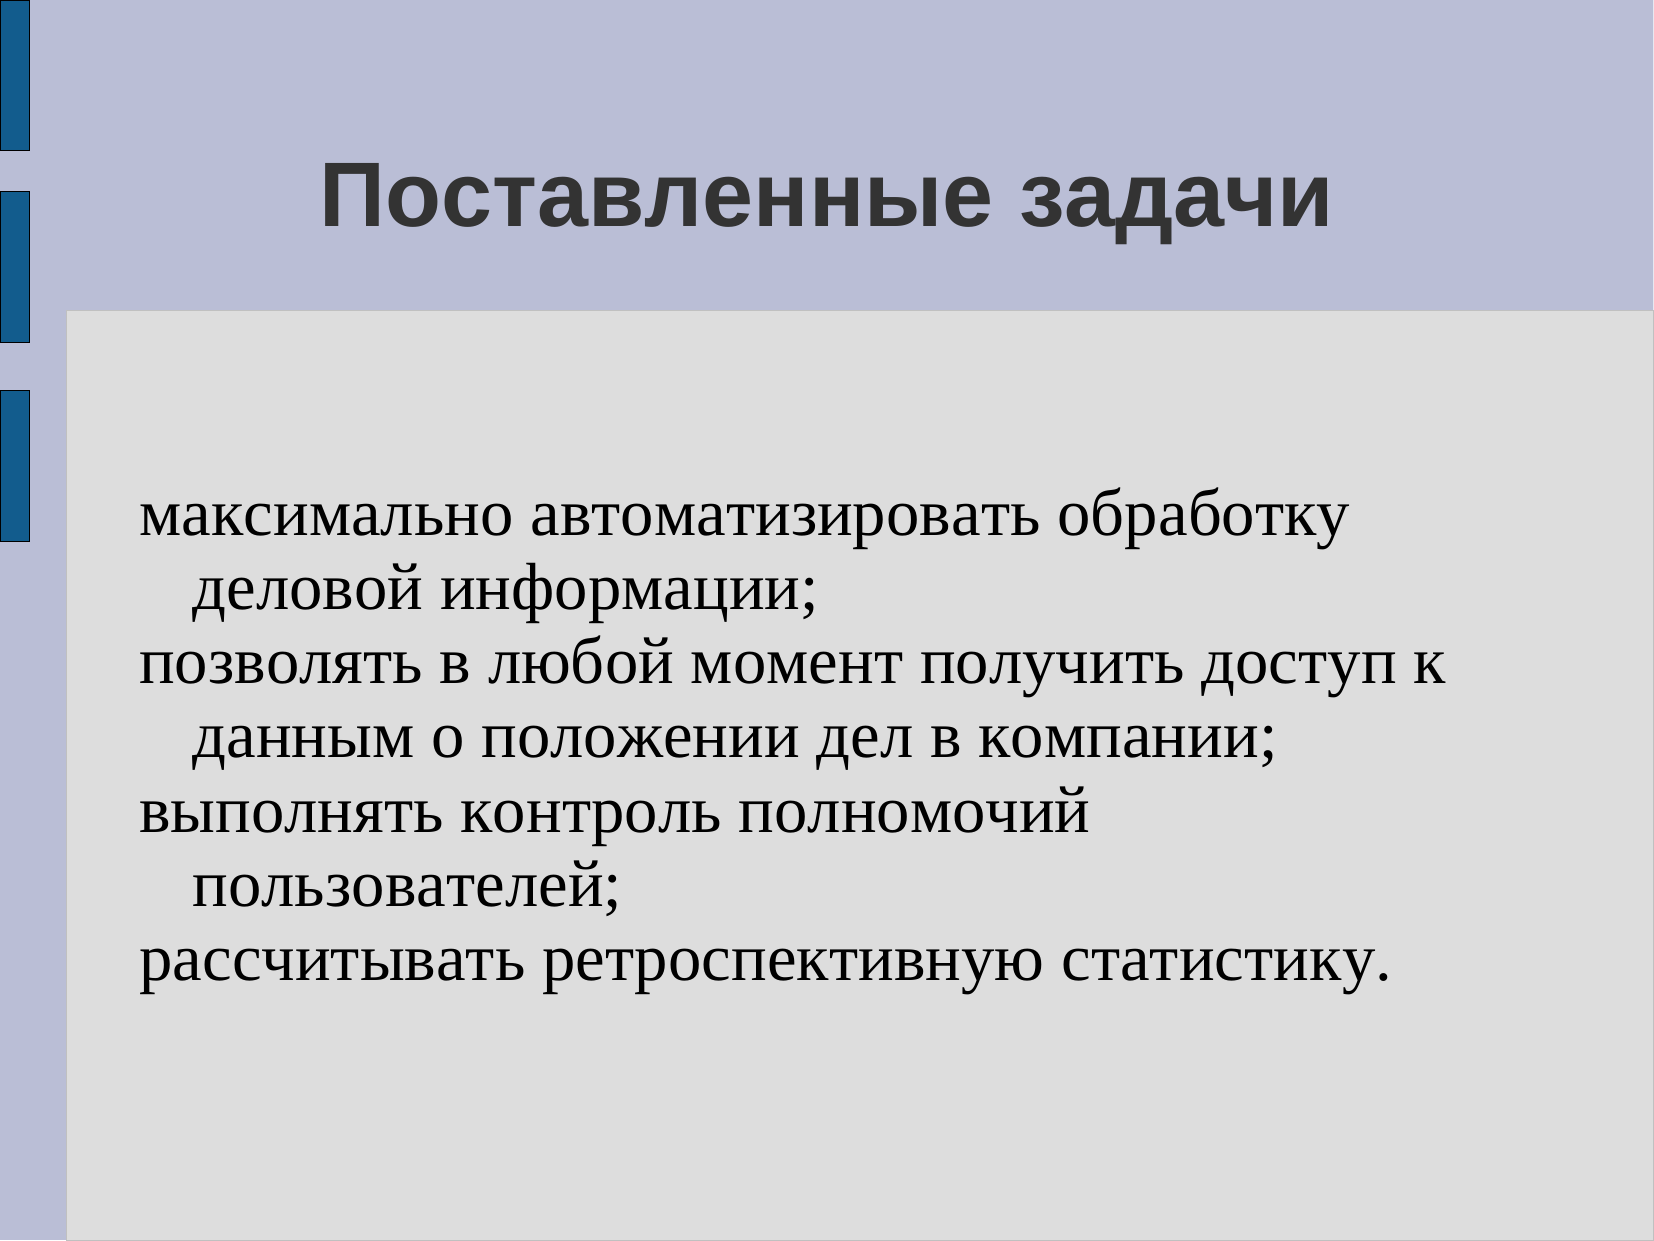

# Поставленные задачи
максимально автоматизировать обработку деловой информации;
позволять в любой момент получить доступ к данным о положении дел в компании;
выполнять контроль полномочий пользователей;
рассчитывать ретроспективную статистику.